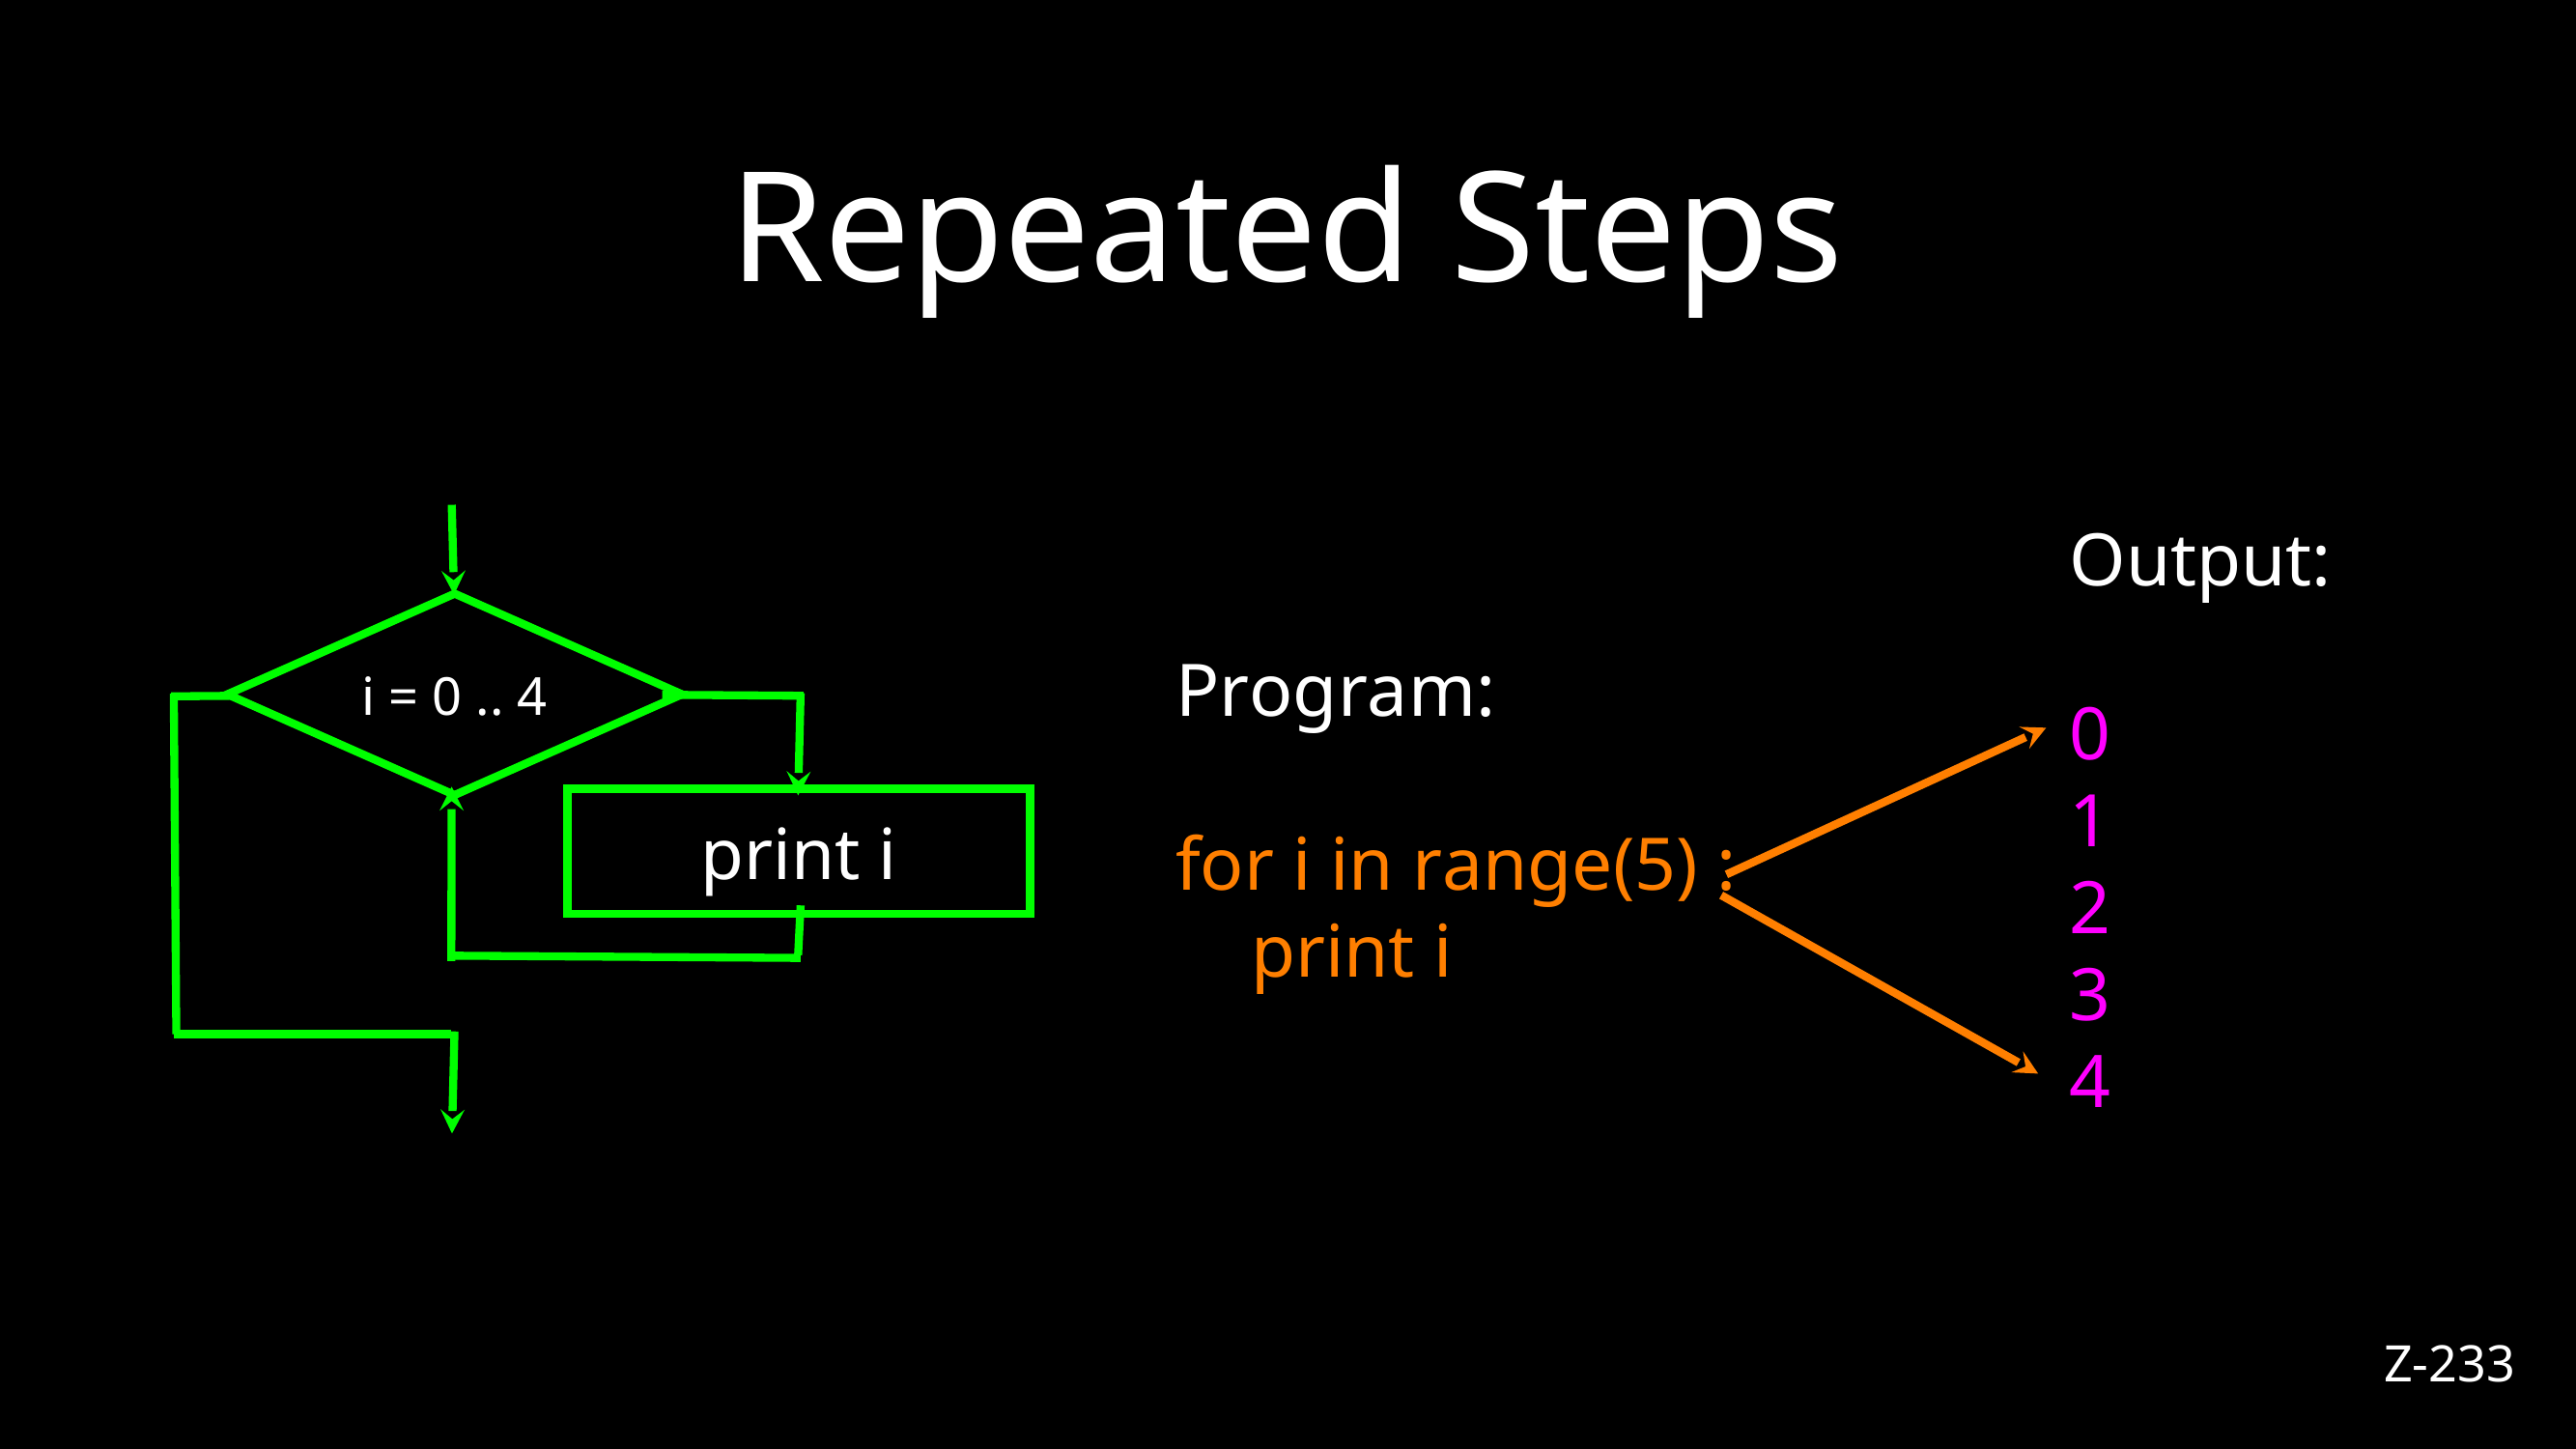

# Repeated Steps
Output:
0
1
2
3
4
i = 0 .. 4
Program:
for i in range(5) :
 print i
print i
Z-233